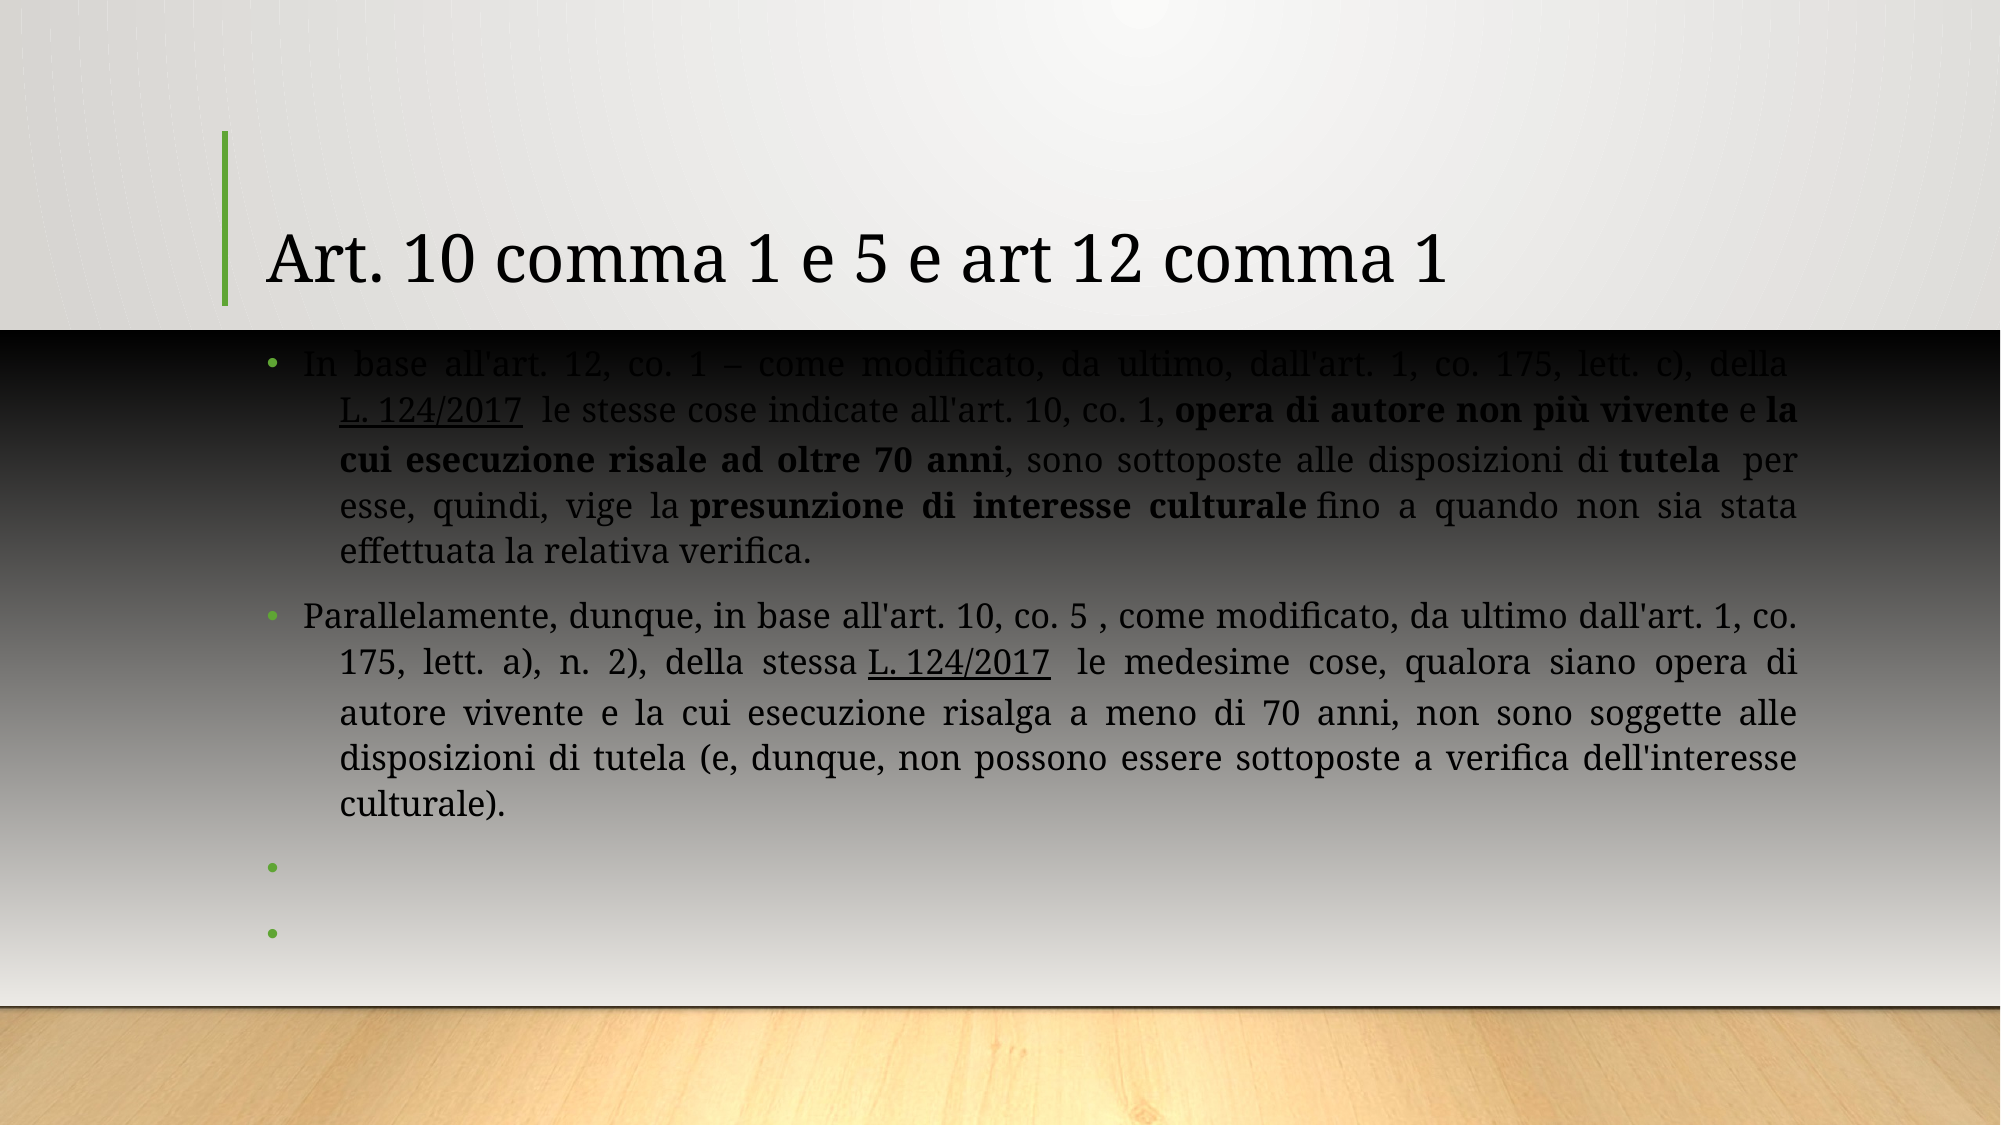

# Art. 10 comma 1 e 5 e art 12 comma 1
In base all'art. 12, co. 1 – come modificato, da ultimo, dall'art. 1, co. 175, lett. c), della L. 124/2017  le stesse cose indicate all'art. 10, co. 1, opera di autore non più vivente e la cui esecuzione risale ad oltre 70 anni, sono sottoposte alle disposizioni di tutela  per esse, quindi, vige la presunzione di interesse culturale fino a quando non sia stata effettuata la relativa verifica.
Parallelamente, dunque, in base all'art. 10, co. 5 , come modificato, da ultimo dall'art. 1, co. 175, lett. a), n. 2), della stessa L. 124/2017  le medesime cose, qualora siano opera di autore vivente e la cui esecuzione risalga a meno di 70 anni, non sono soggette alle disposizioni di tutela (e, dunque, non possono essere sottoposte a verifica dell'interesse culturale).